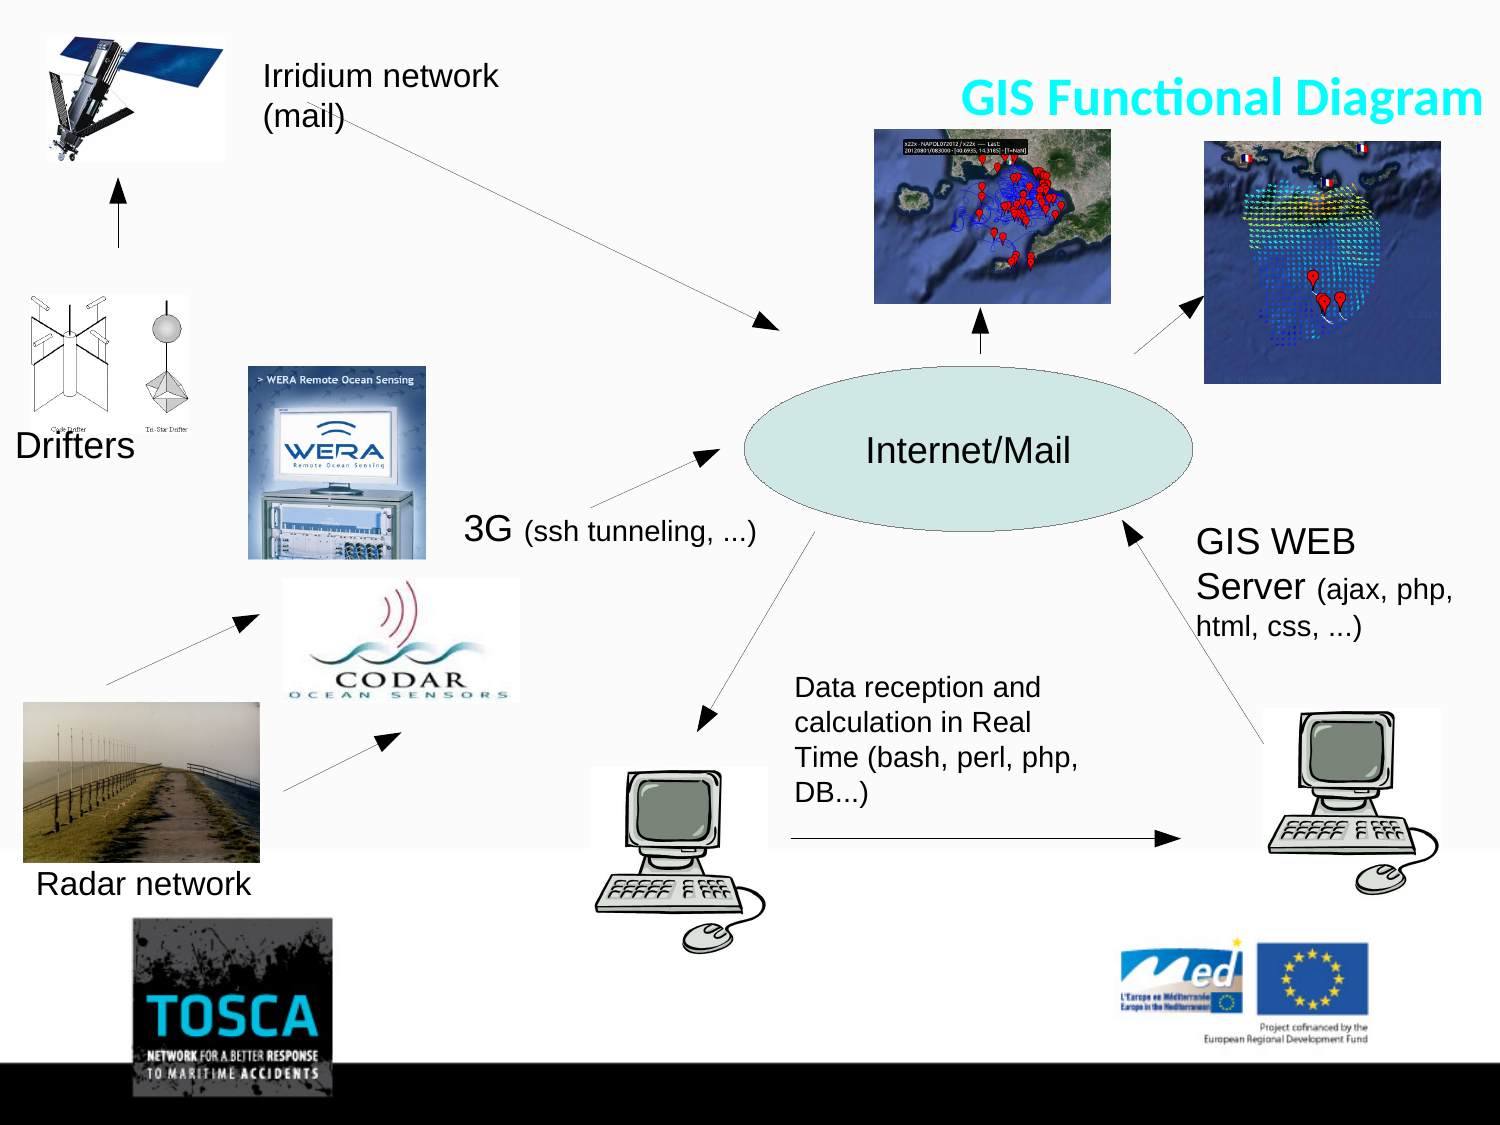

# GIS Functional Diagram
Irridium network (mail)
Internet/Mail
Drifters
3G (ssh tunneling, ...)
GIS WEB Server (ajax, php, html, css, ...)
Data reception and calculation in Real Time (bash, perl, php, DB...)
 Radar network